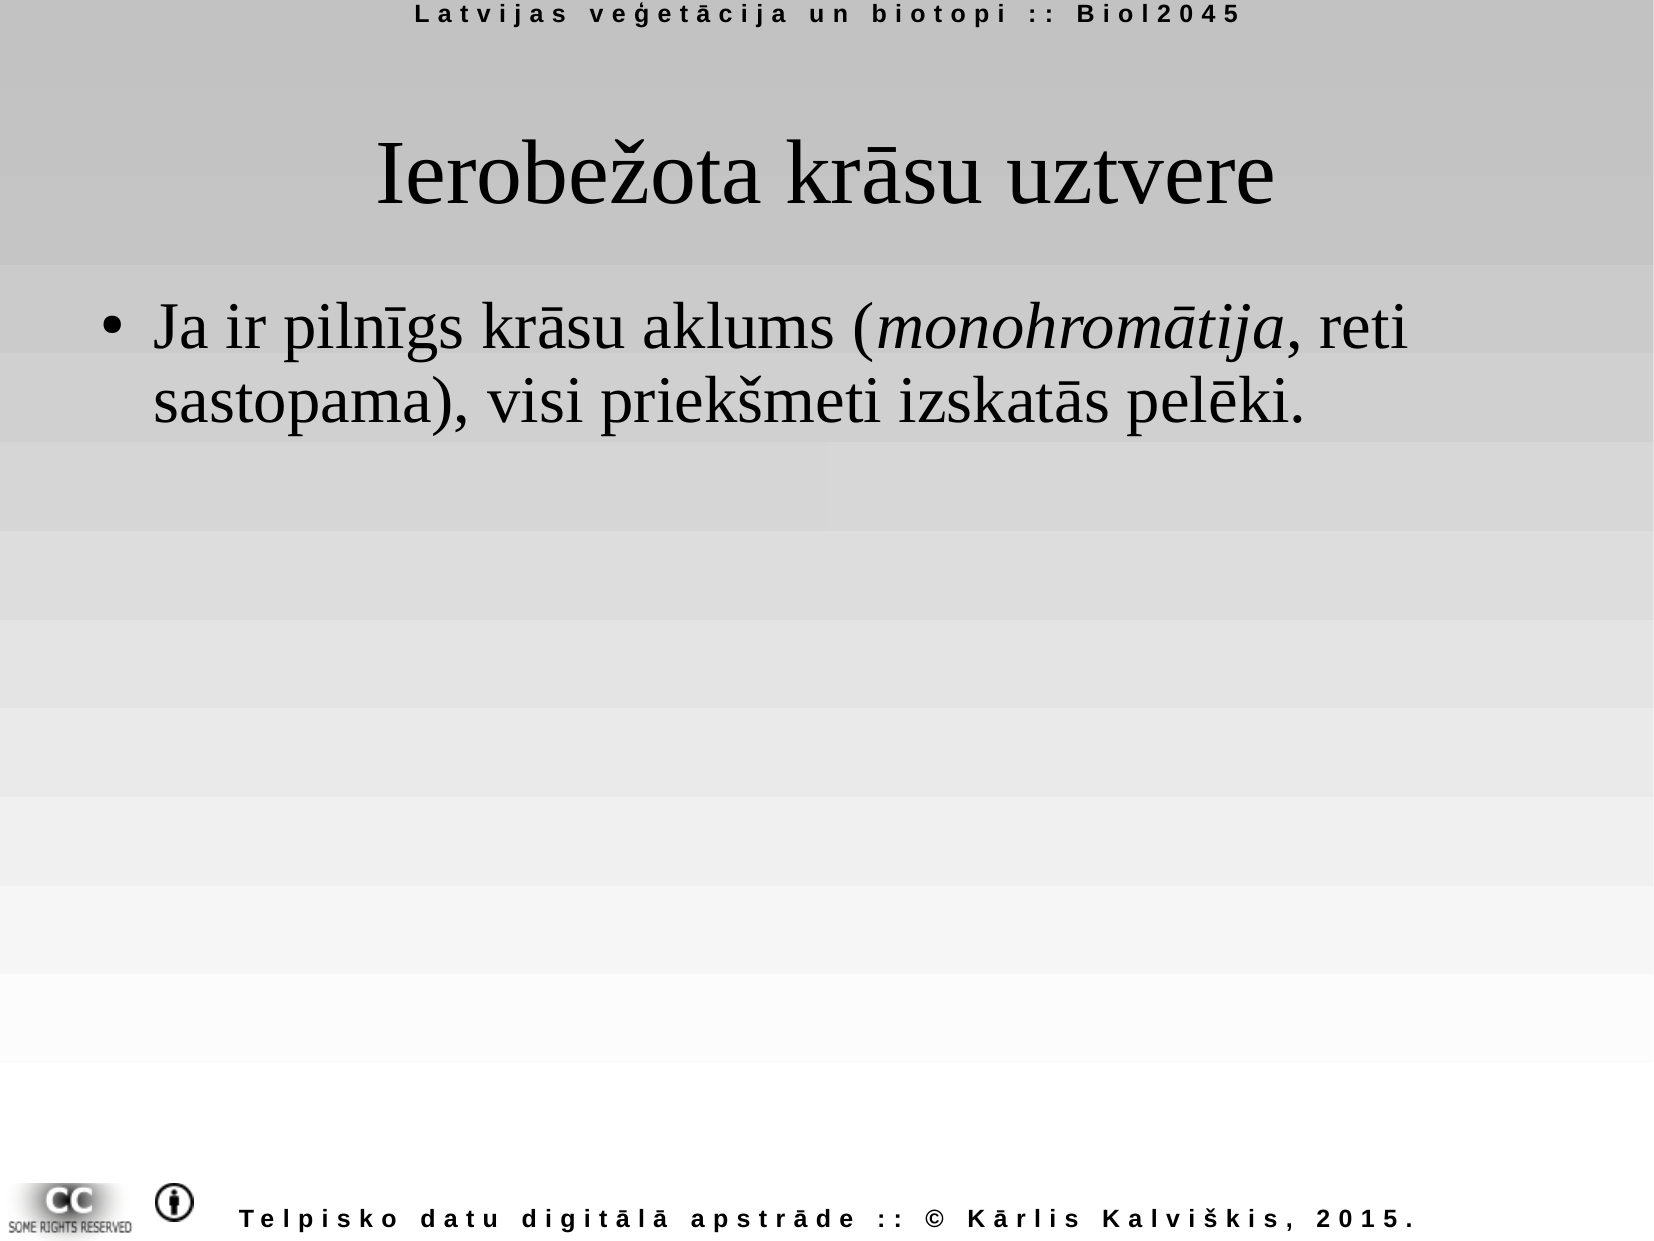

# Ierobežota krāsu uztvere
Ja ir pilnīgs krāsu aklums (monohromātija, reti sastopama), visi priekšmeti izskatās pelēki.